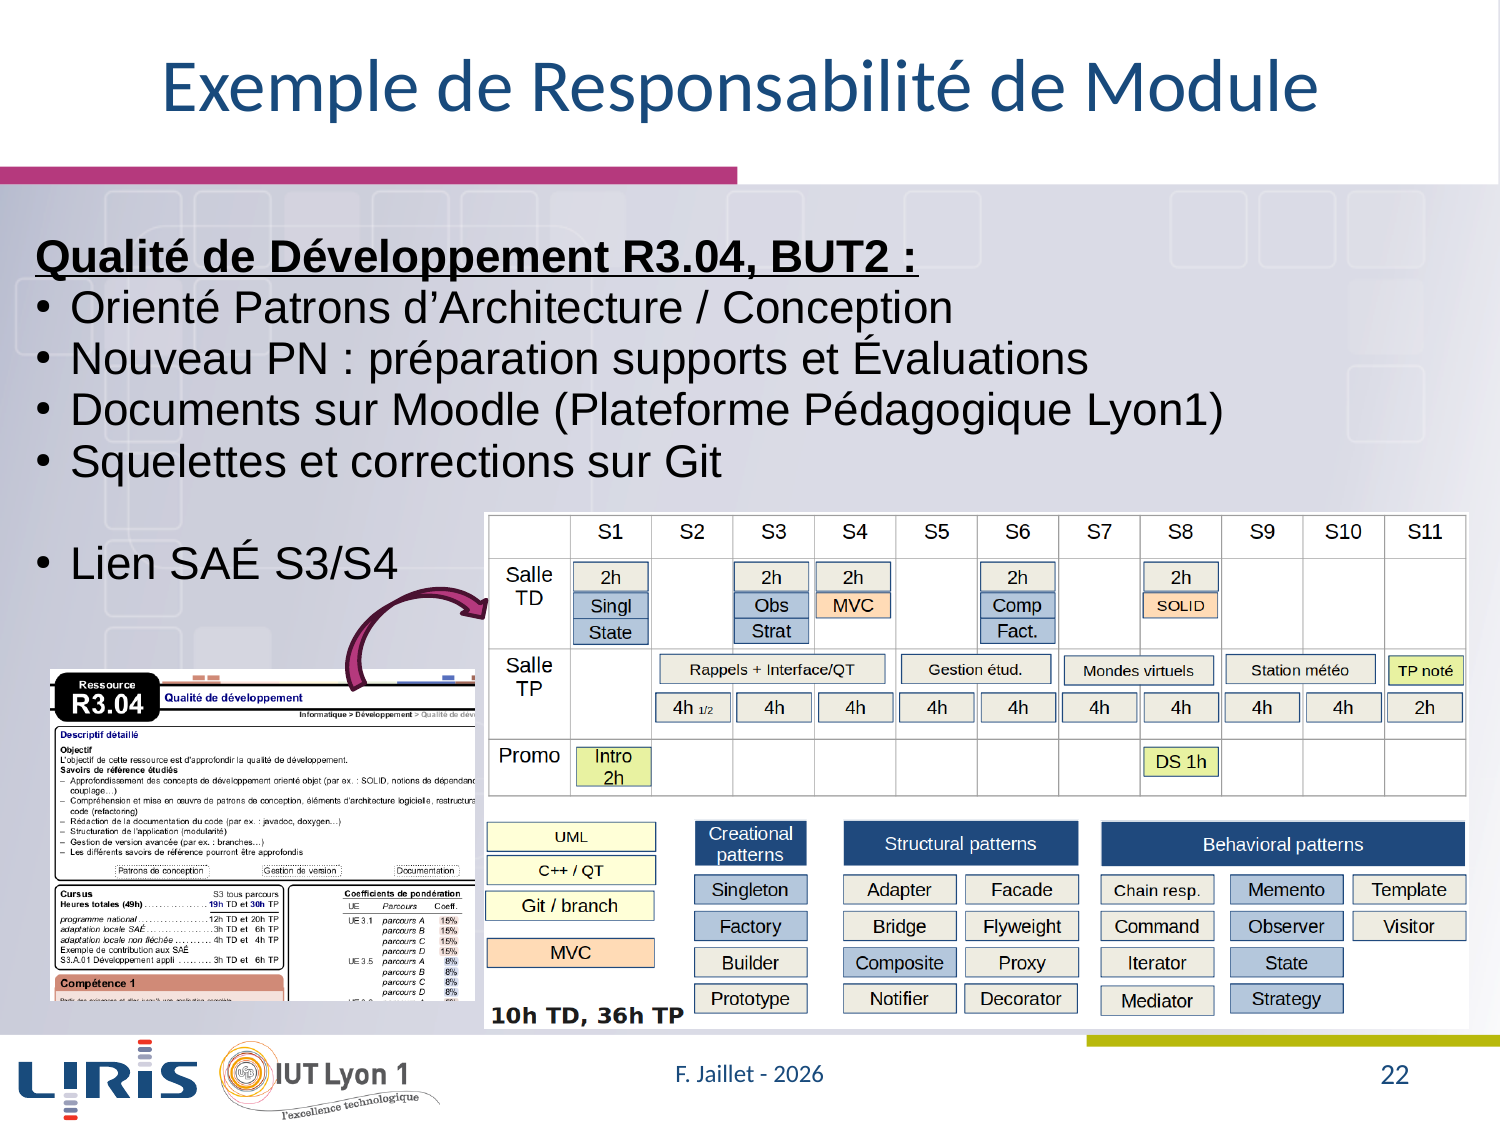

# Exemple de Responsabilité de Module
Qualité de Développement R3.04, BUT2 :
Orienté Patrons d’Architecture / Conception
Nouveau PN : préparation supports et Évaluations
Documents sur Moodle (Plateforme Pédagogique Lyon1)
Squelettes et corrections sur Git
Lien SAÉ S3/S4
F. Jaillet - 2026